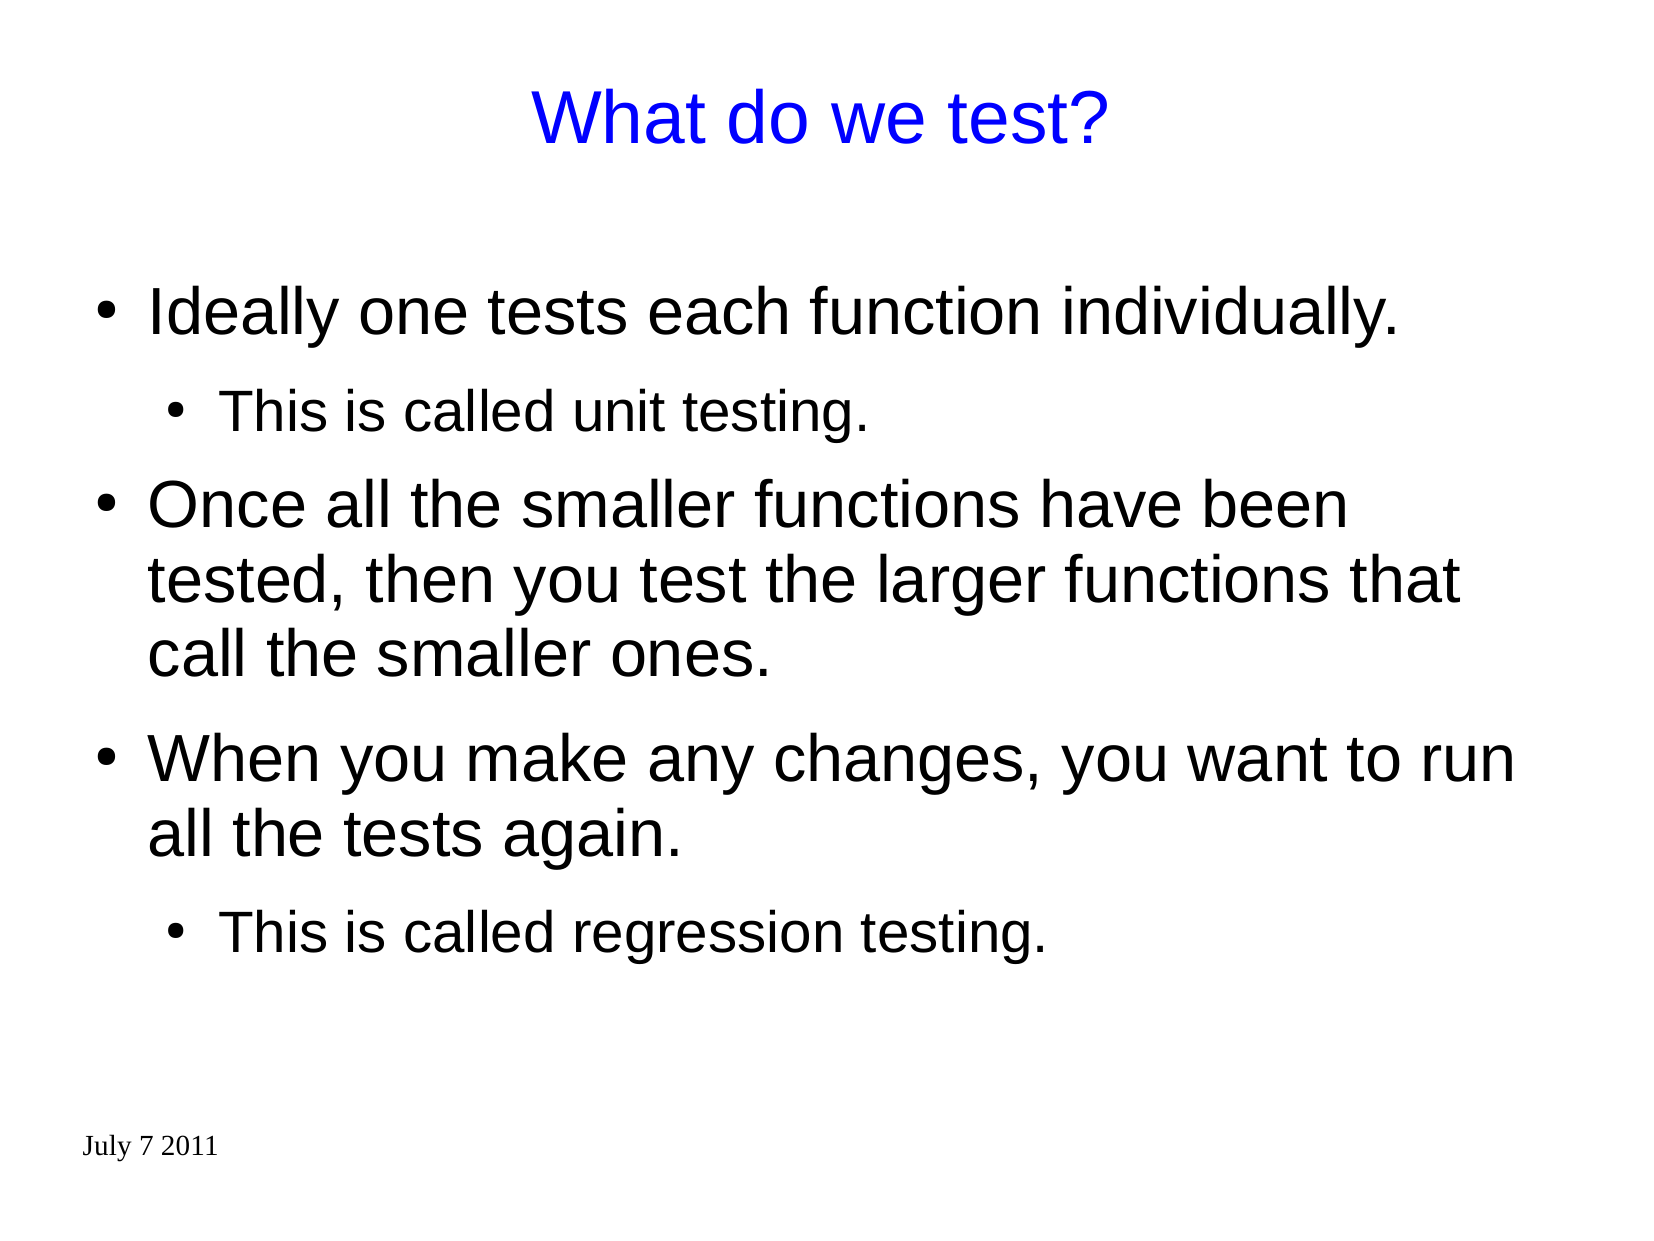

# What do we test?
Ideally one tests each function individually.
This is called unit testing.
Once all the smaller functions have been tested, then you test the larger functions that call the smaller ones.
When you make any changes, you want to run all the tests again.
This is called regression testing.
July 7 2011